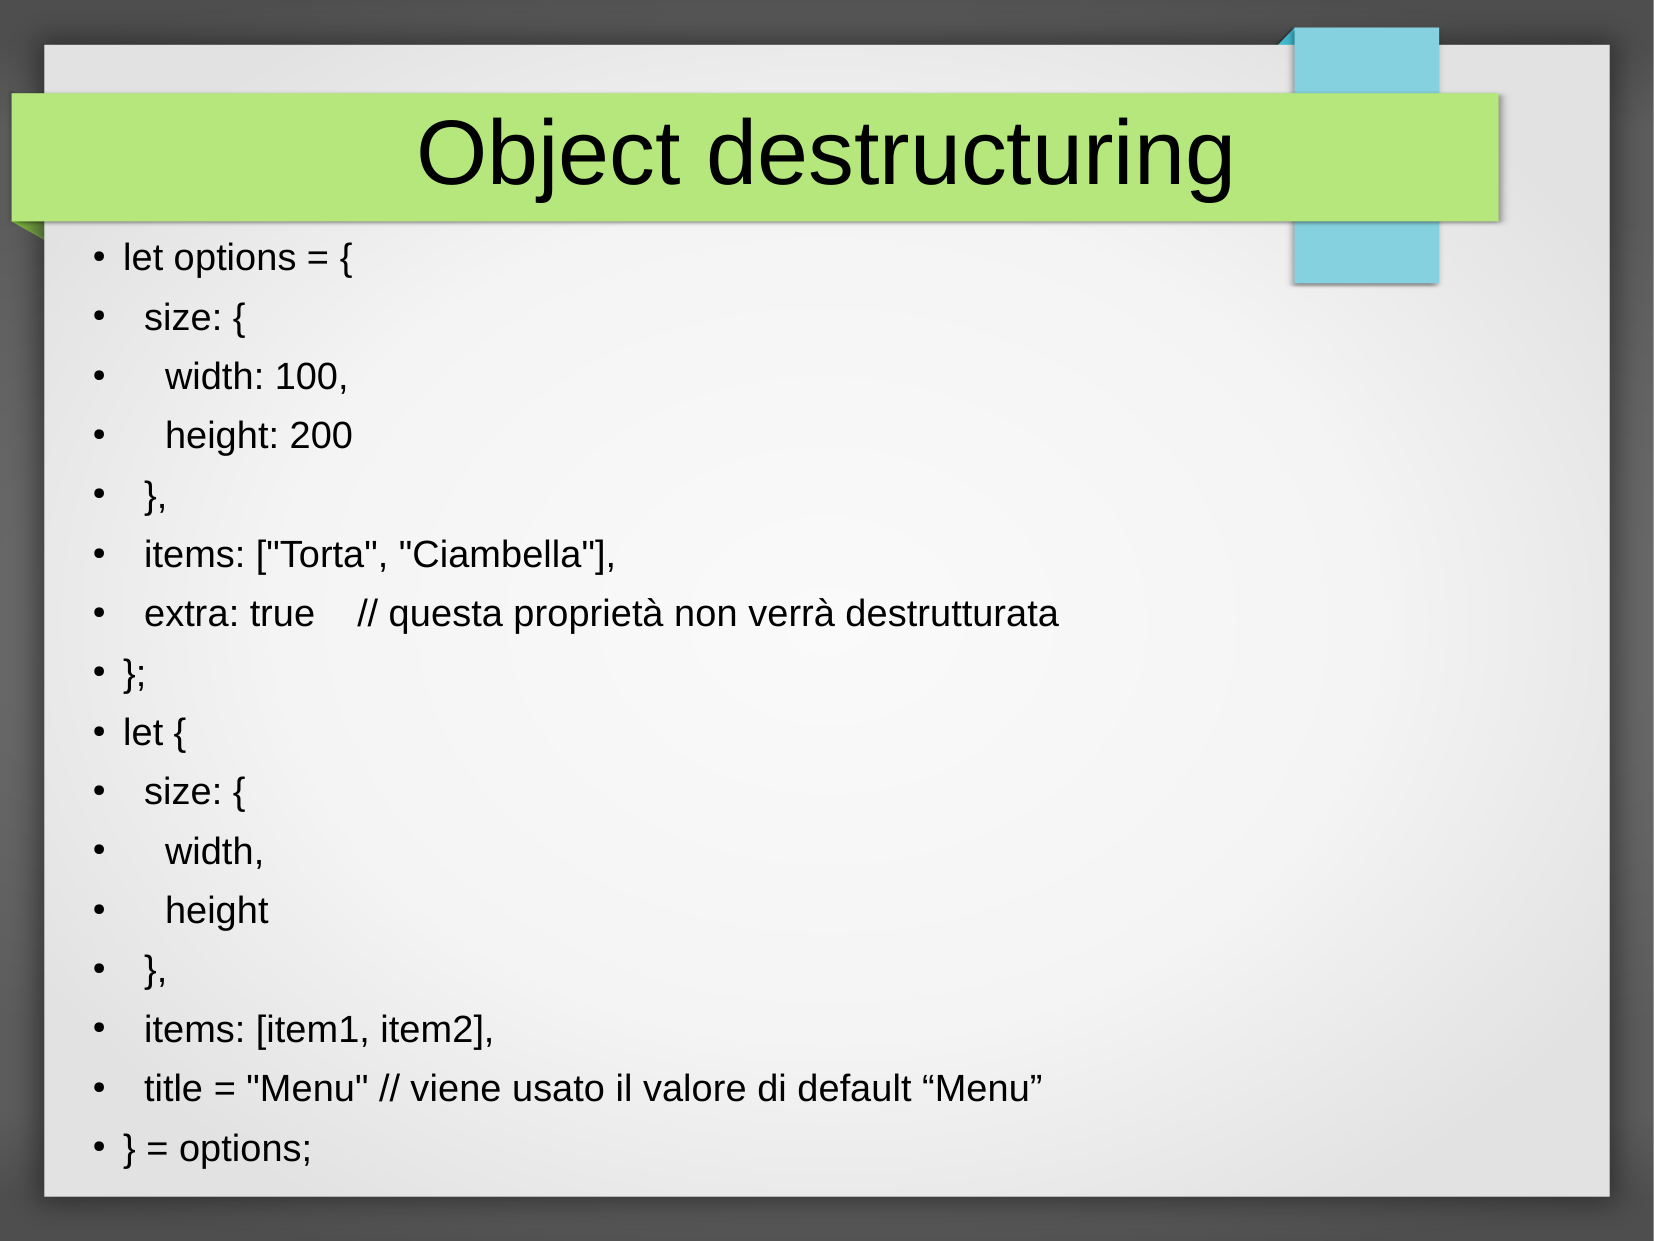

# Object destructuring
let options = {
 size: {
 width: 100,
 height: 200
 },
 items: ["Torta", "Ciambella"],
 extra: true // questa proprietà non verrà destrutturata
};
let {
 size: {
 width,
 height
 },
 items: [item1, item2],
 title = "Menu" // viene usato il valore di default “Menu”
} = options;